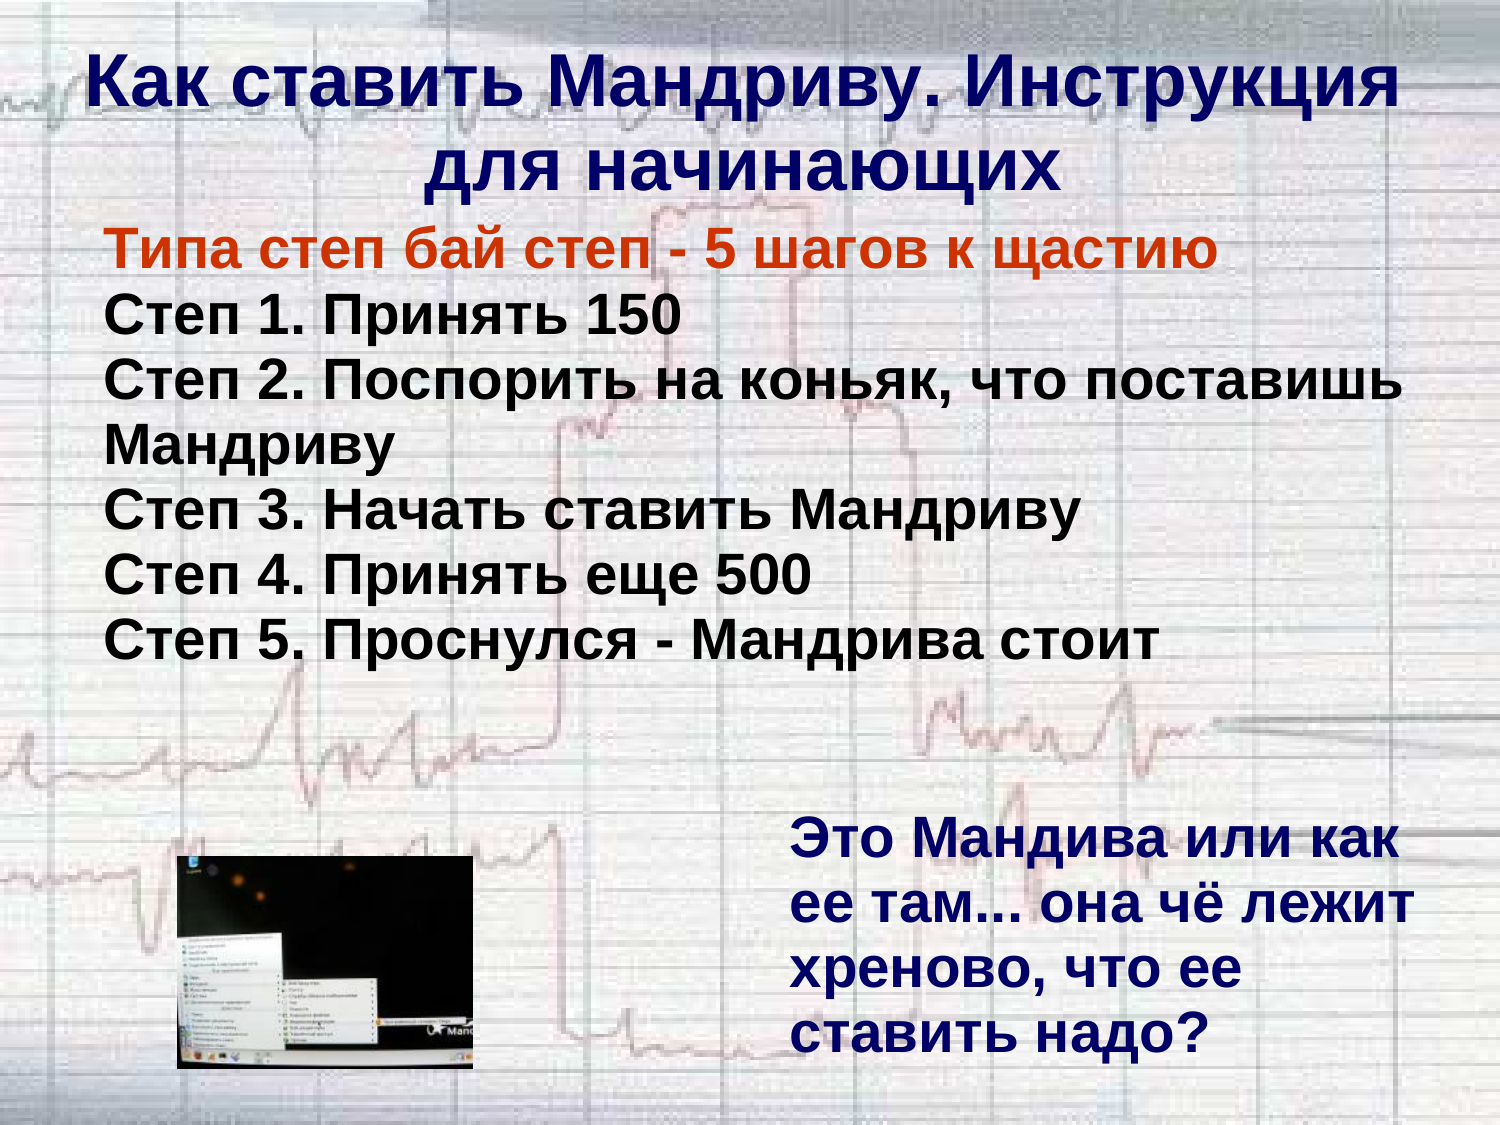

# Как ставить Мандриву. Инструкция для начинающих
Типа степ бай степ - 5 шагов к щастию
Степ 1. Принять 150
Степ 2. Поспорить на коньяк, что поставишь Мандриву
Степ 3. Начать ставить Мандриву
Степ 4. Принять еще 500
Степ 5. Проснулся - Мандрива стоит
Это Мандива или как ее там... она чё лежит хреново, что ее ставить надо?